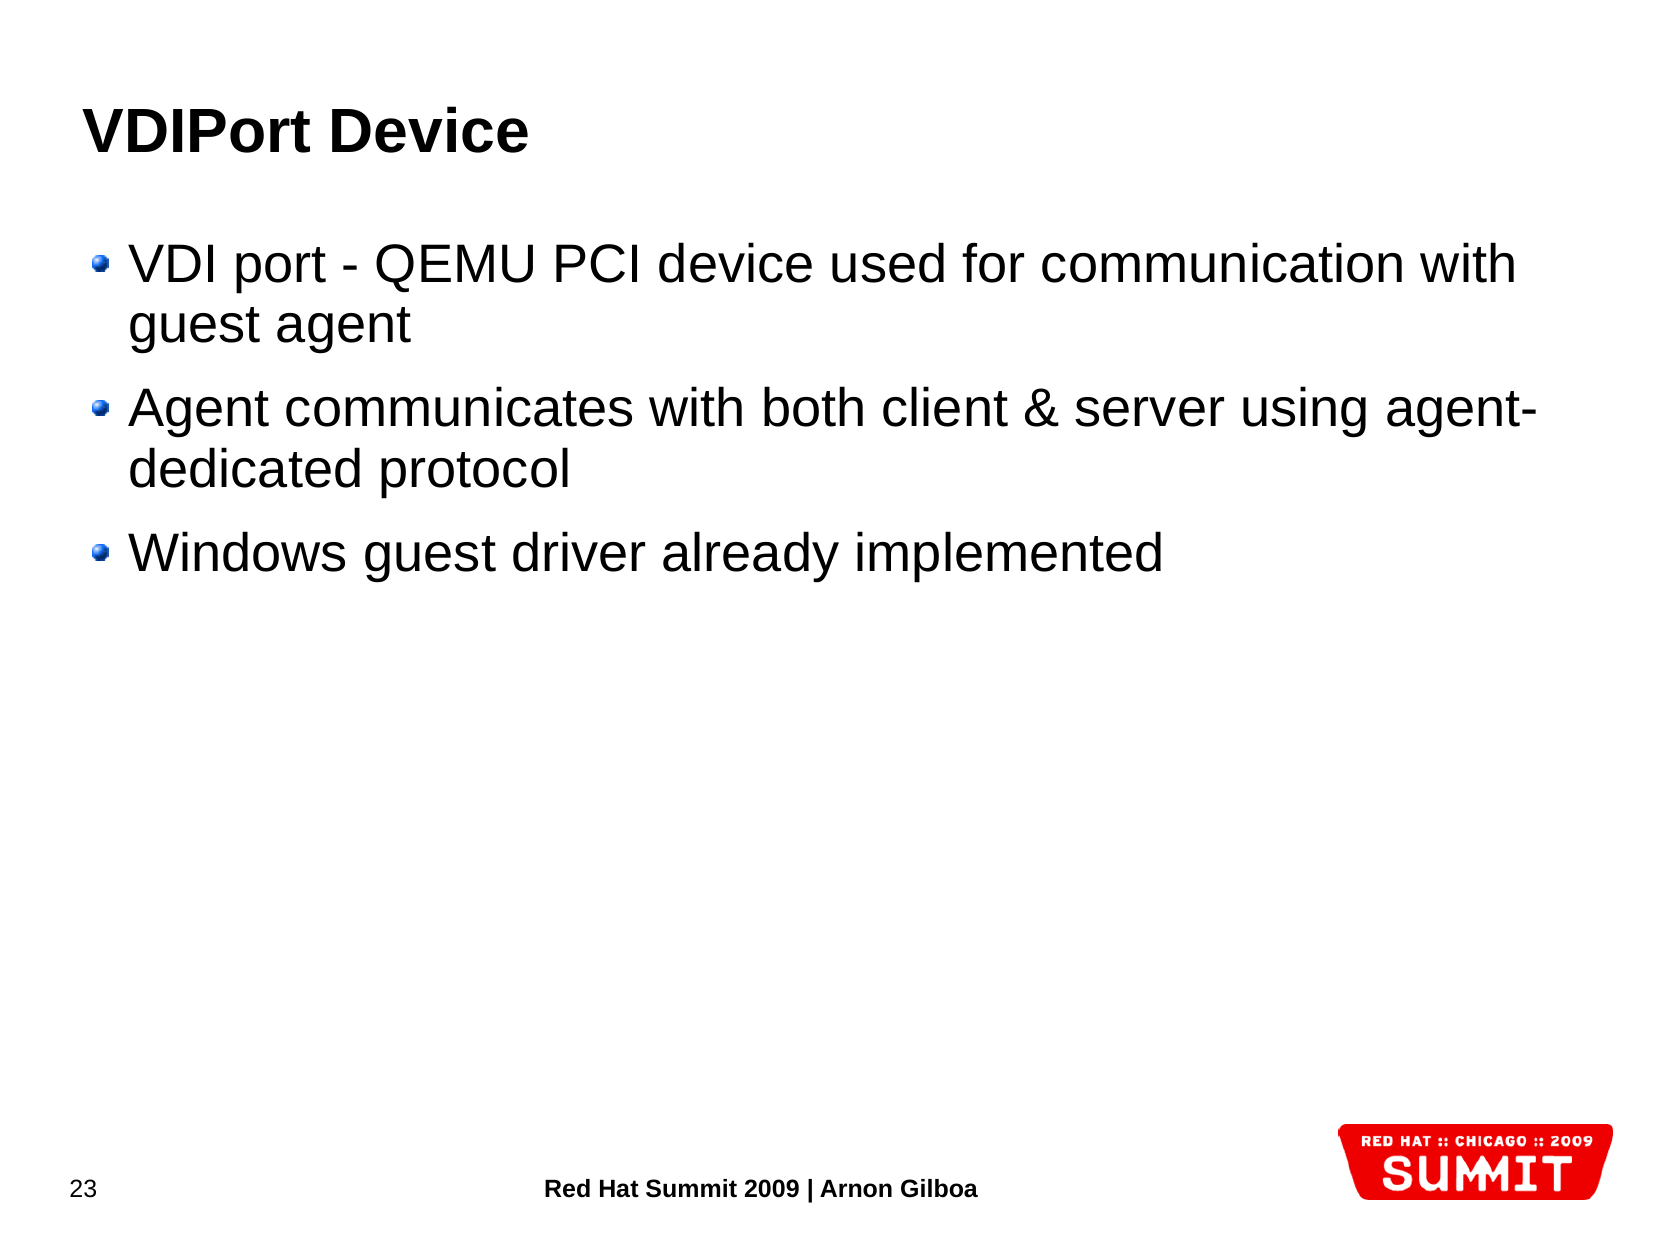

# VDIPort Device
VDI port - QEMU PCI device used for communication with guest agent
Agent communicates with both client & server using agent-dedicated protocol
Windows guest driver already implemented